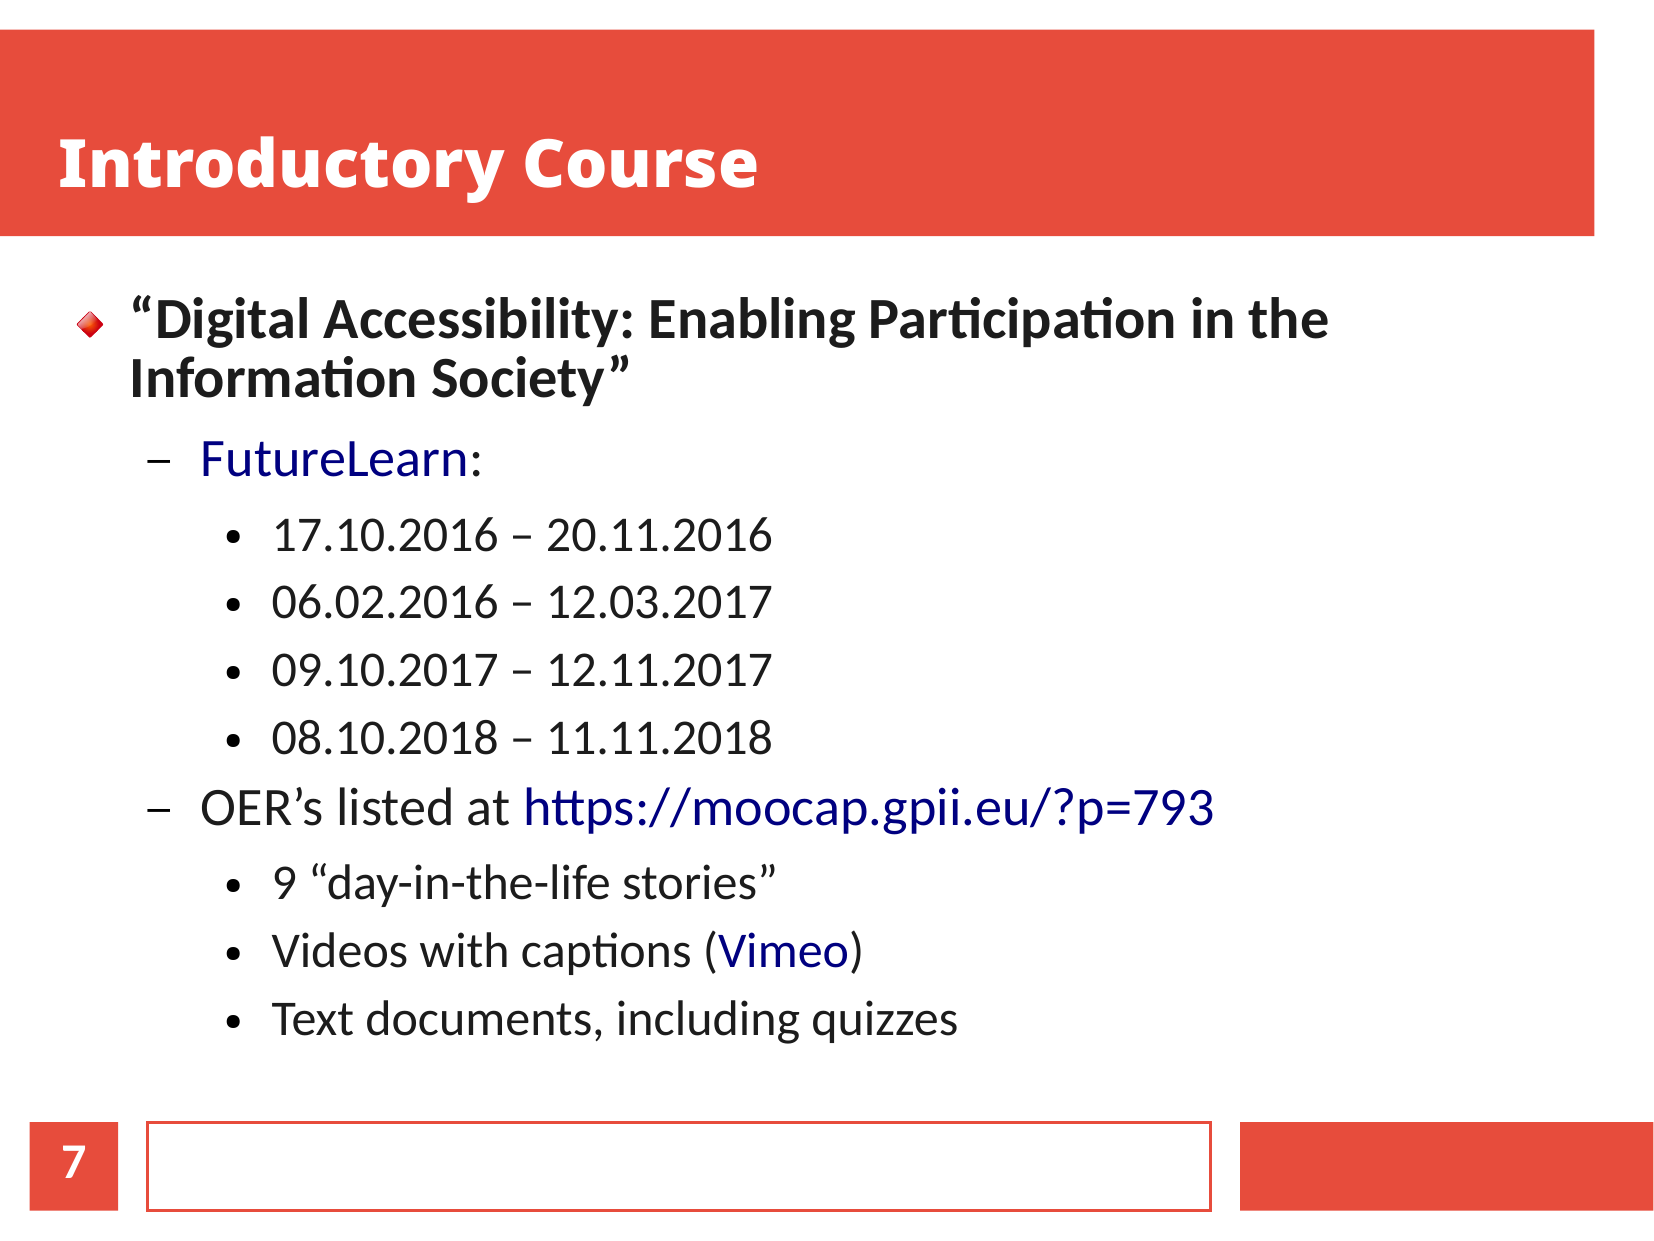

# Introductory Course
“Digital Accessibility: Enabling Participation in the Information Society”
FutureLearn:
17.10.2016 – 20.11.2016
06.02.2016 – 12.03.2017
09.10.2017 – 12.11.2017
08.10.2018 – 11.11.2018
OER’s listed at https://moocap.gpii.eu/?p=793
9 “day-in-the-life stories”
Videos with captions (Vimeo)
Text documents, including quizzes
7